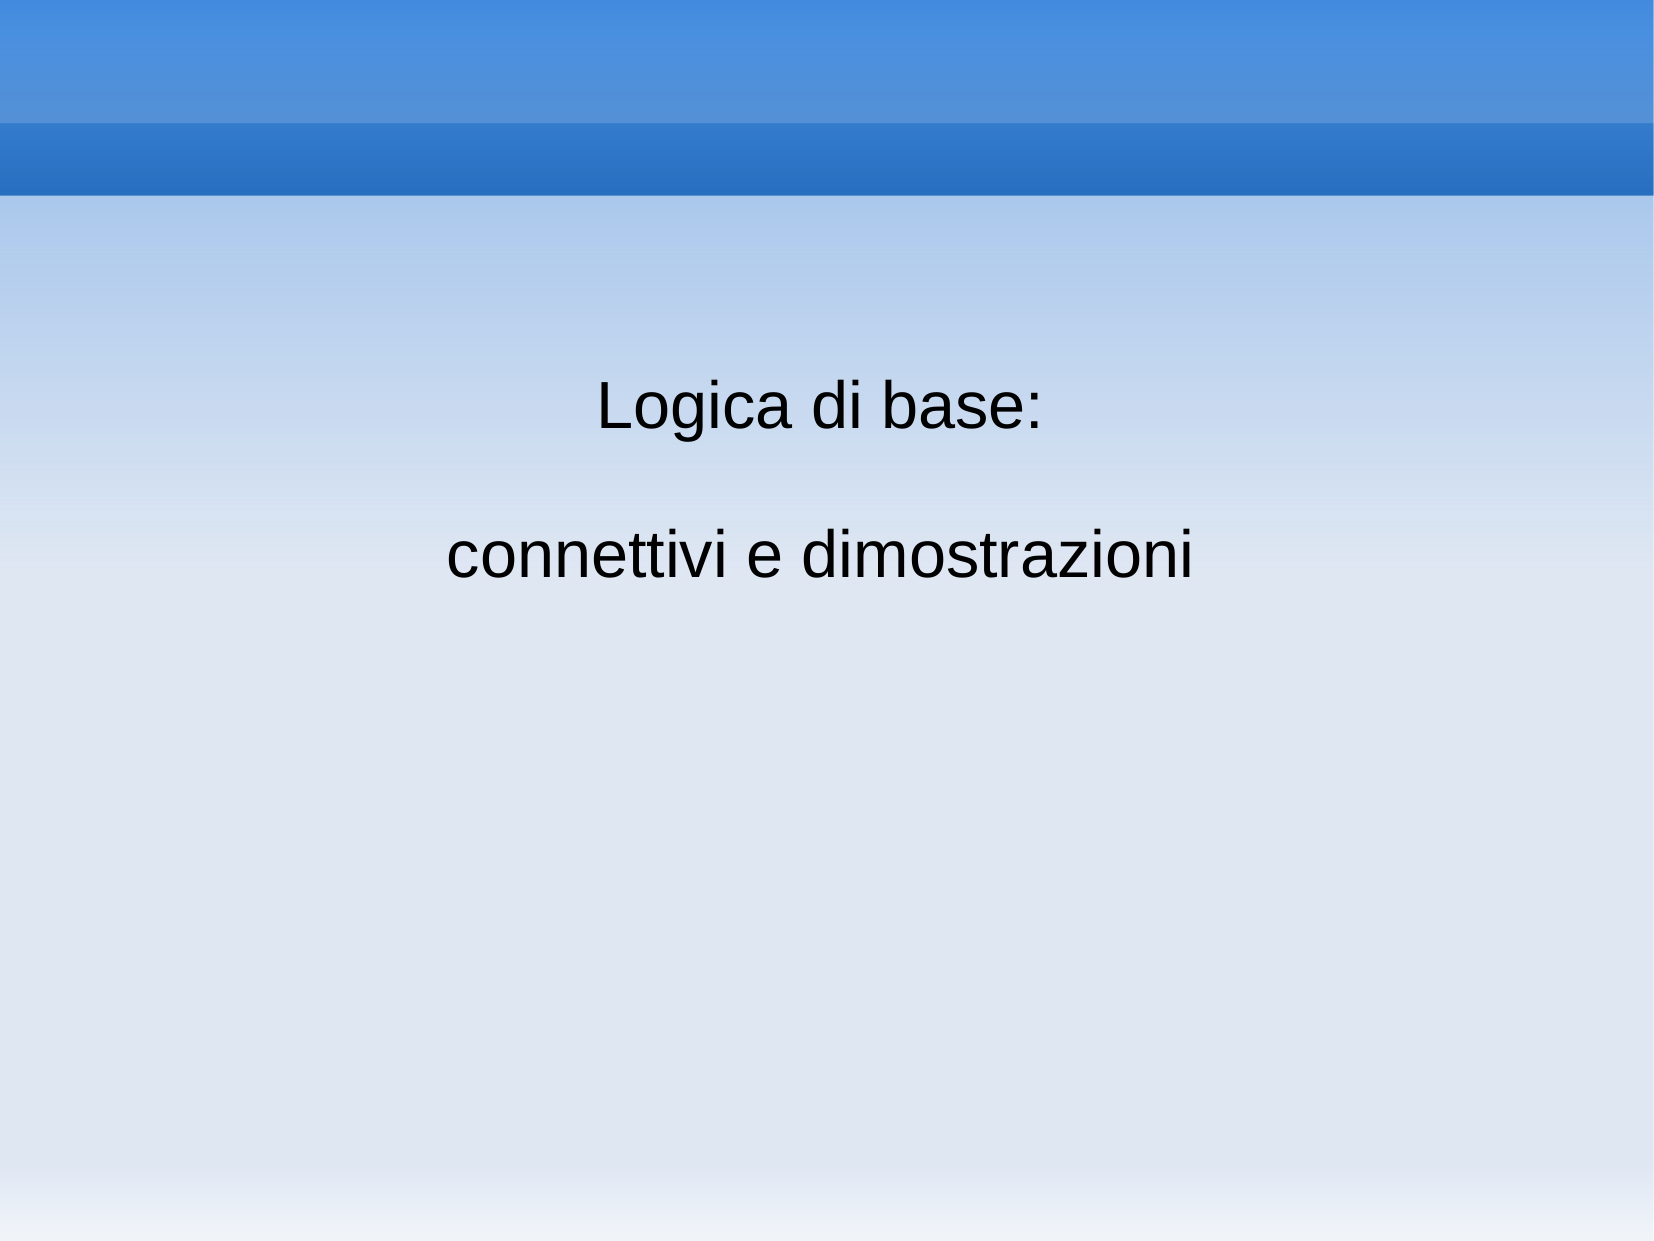

# Logica di base:
connettivi e dimostrazioni